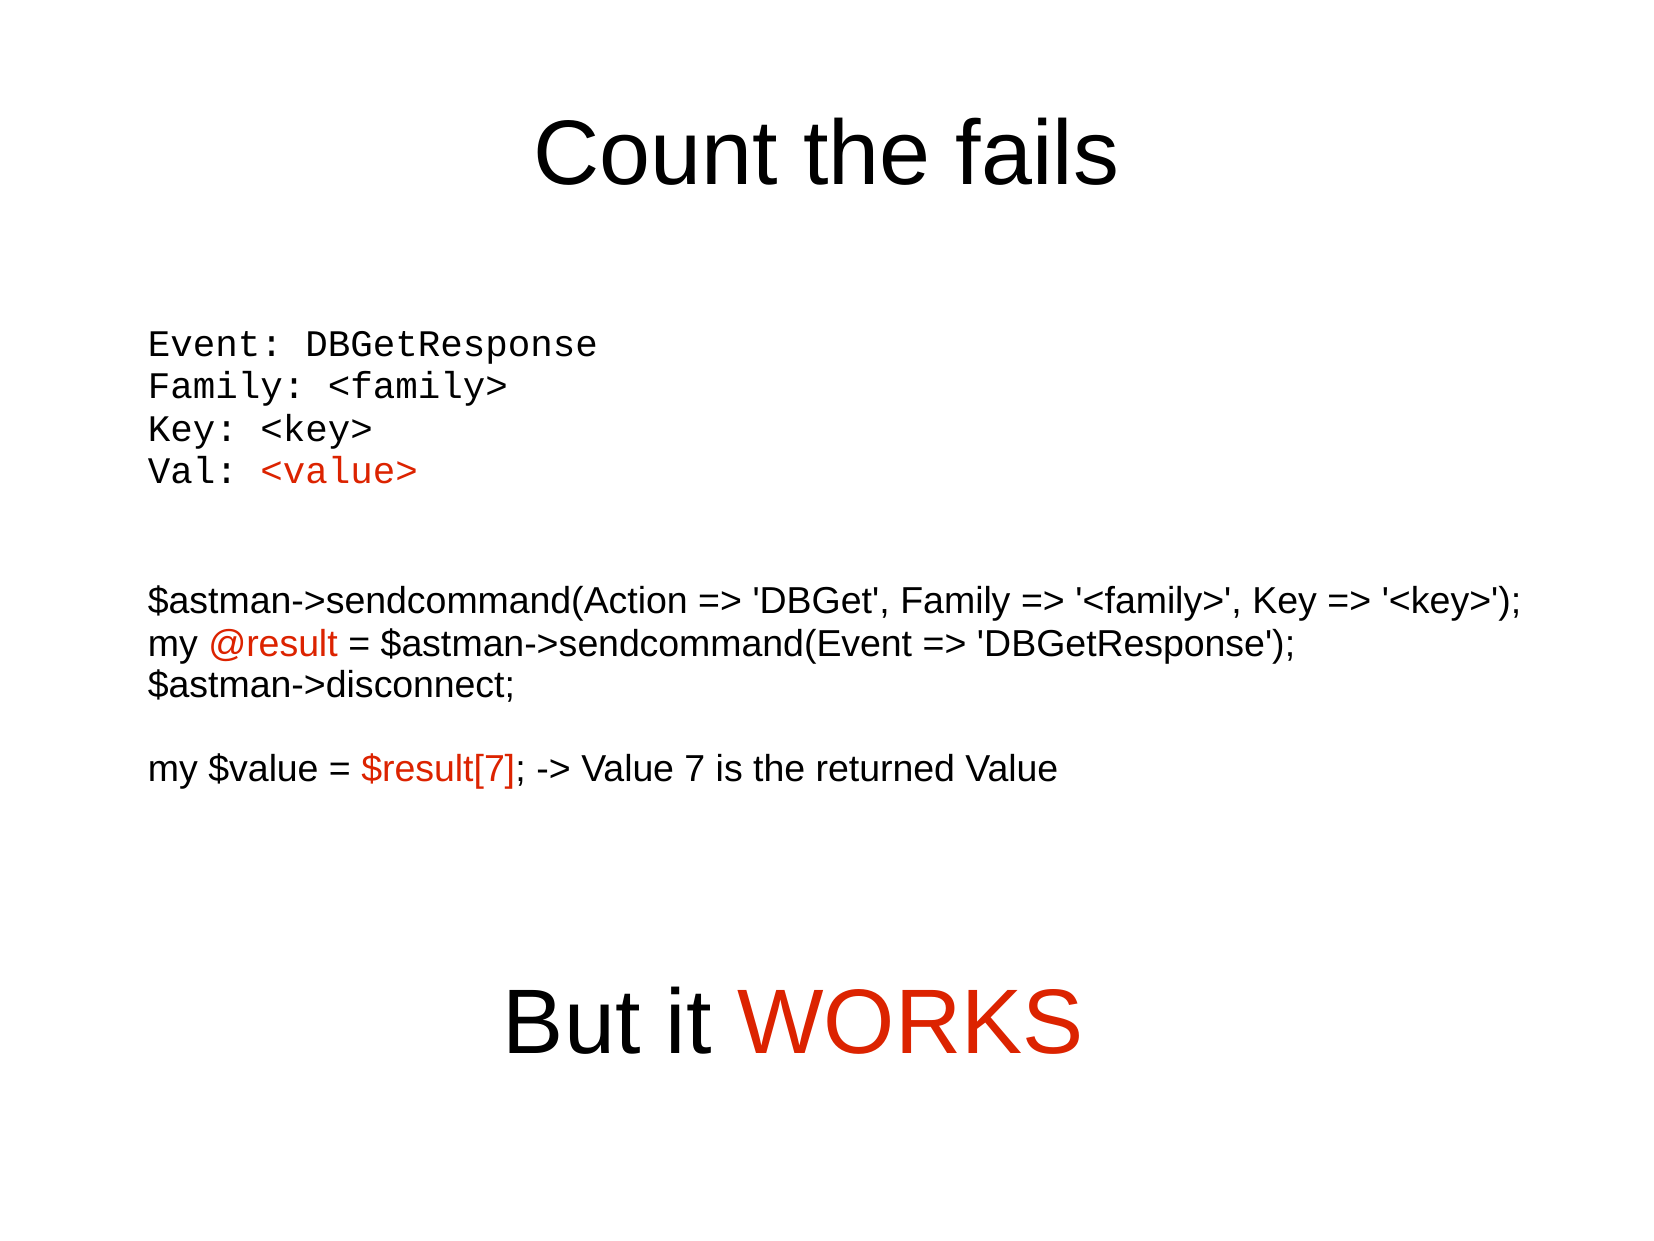

# Count the fails
Event: DBGetResponse
Family: <family>
Key: <key>
Val: <value>
$astman->sendcommand(Action => 'DBGet', Family => '<family>', Key => '<key>');
my @result = $astman->sendcommand(Event => 'DBGetResponse');
$astman->disconnect;
my $value = $result[7]; -> Value 7 is the returned Value
But it WORKS